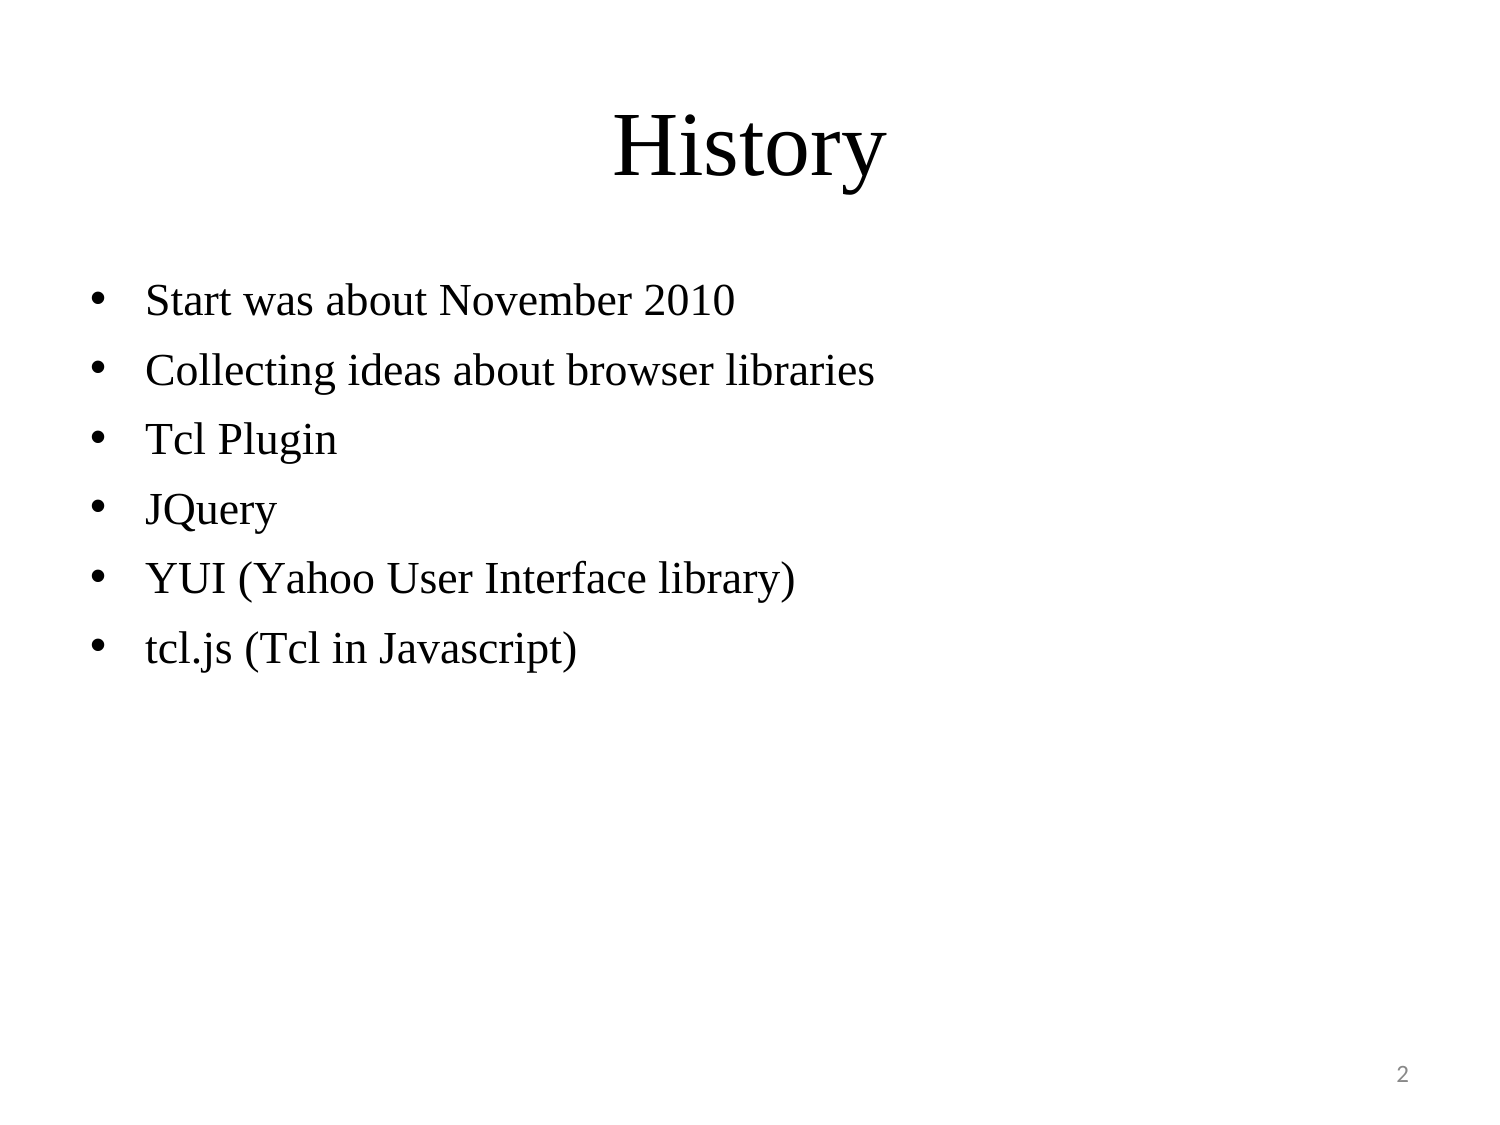

History
Start was about November 2010
Collecting ideas about browser libraries
Tcl Plugin
JQuery
YUI (Yahoo User Interface library)
tcl.js (Tcl in Javascript)
2